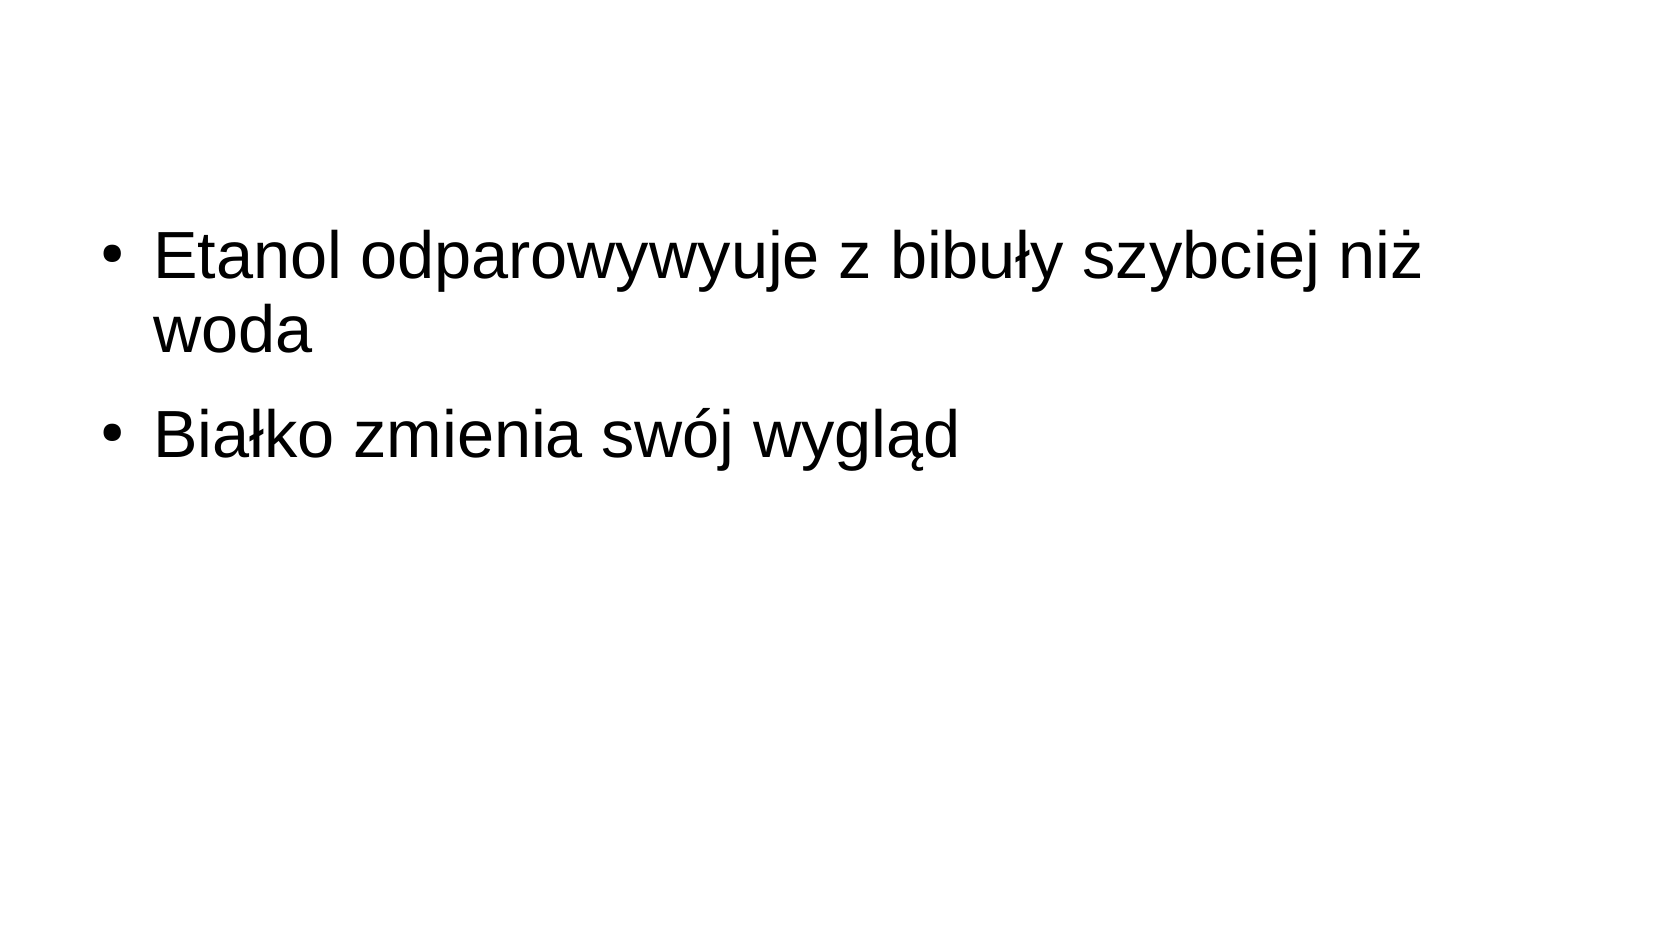

#
Etanol odparowywyuje z bibuły szybciej niż woda
Białko zmienia swój wygląd